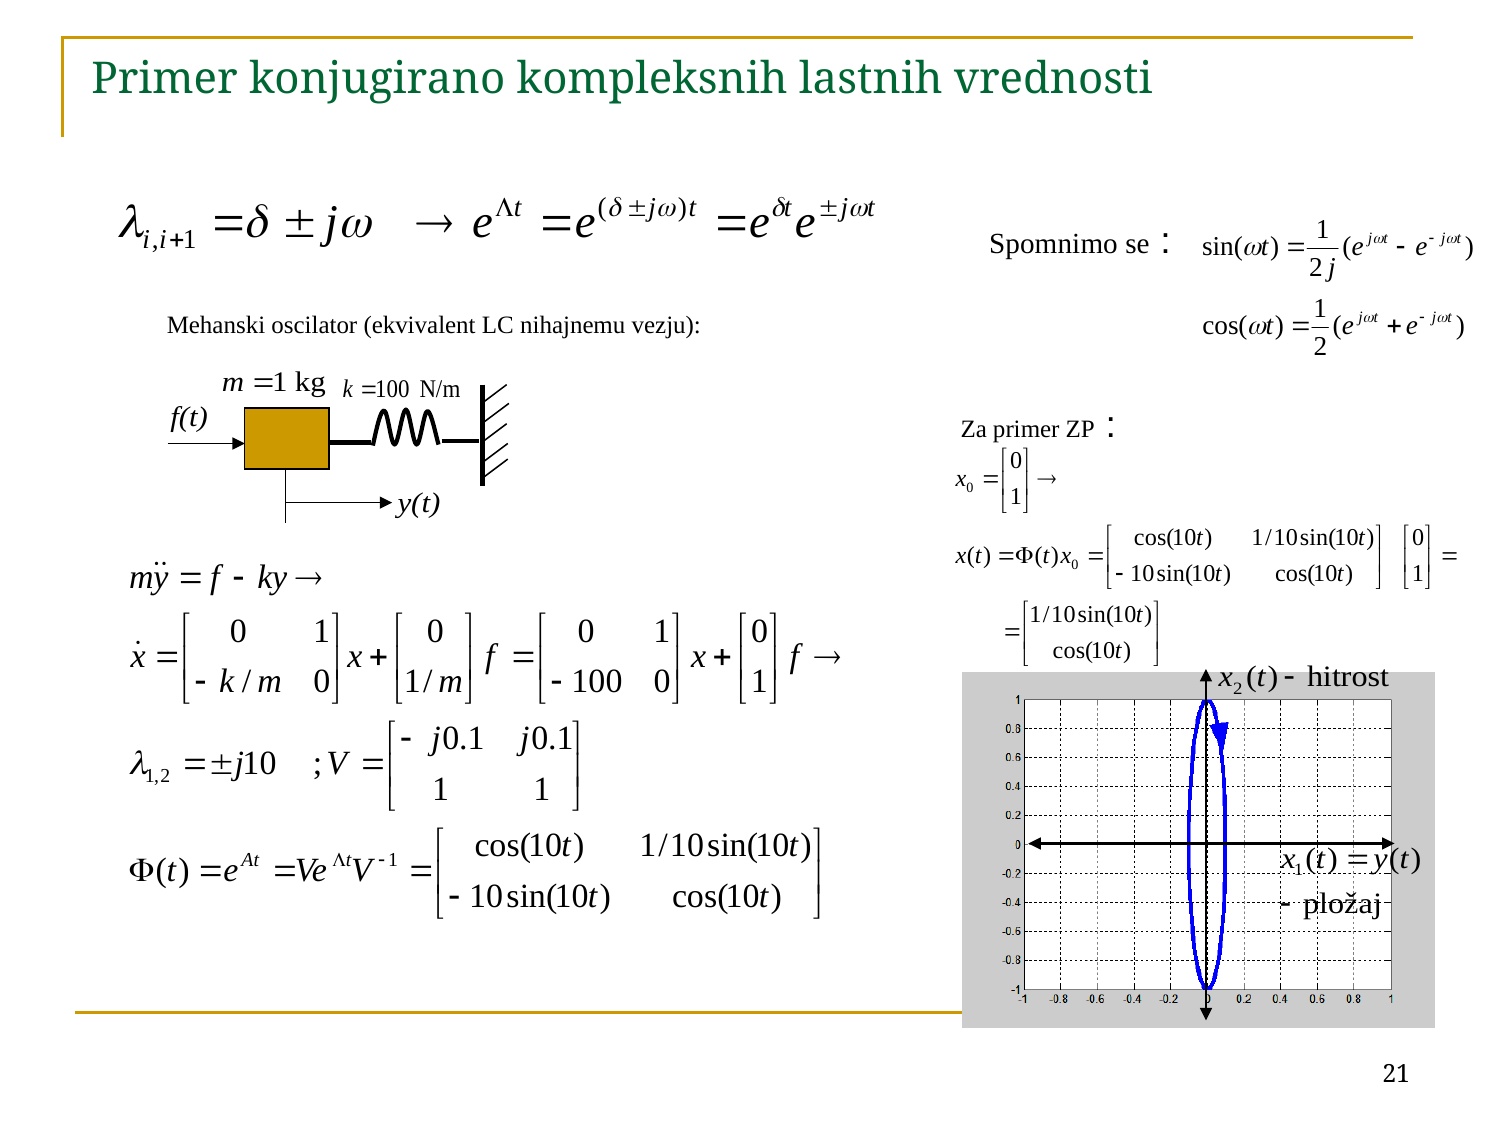

# Primer konjugirano kompleksnih lastnih vrednosti
Spomnimo se :
Mehanski oscilator (ekvivalent LC nihajnemu vezju):
Za primer ZP :